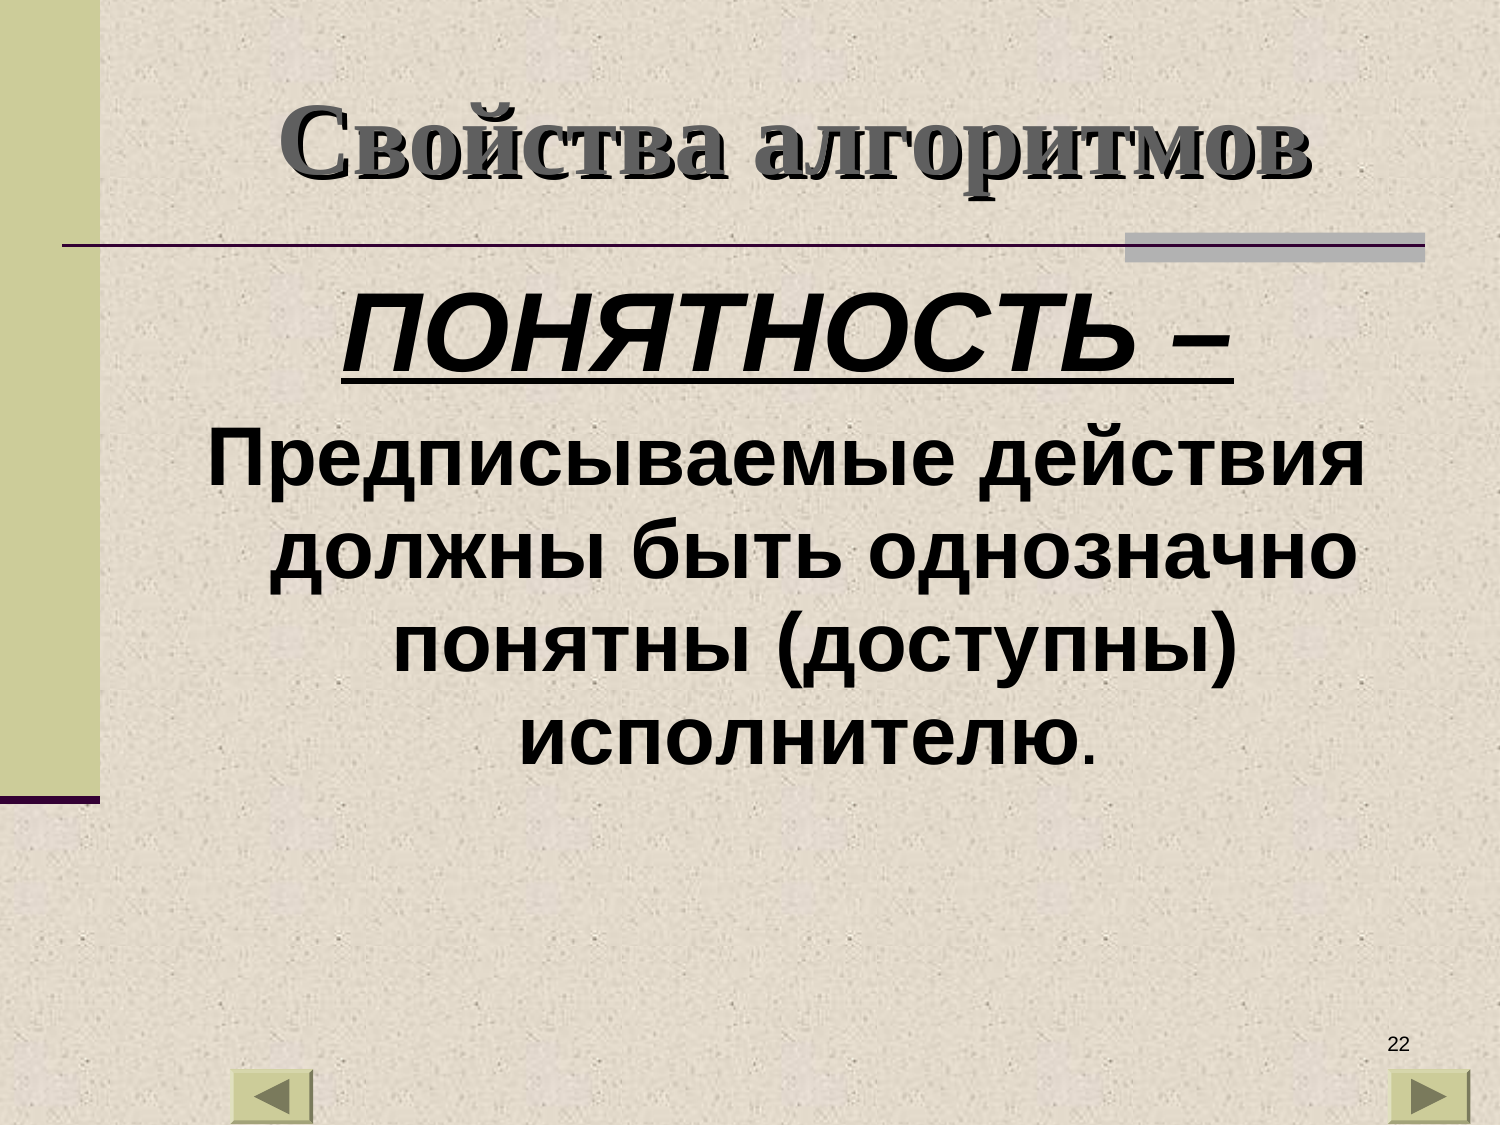

# Свойства алгоритмов
ПОНЯТНОСТЬ –
Предписываемые действия должны быть однозначно понятны (доступны) исполнителю.
22